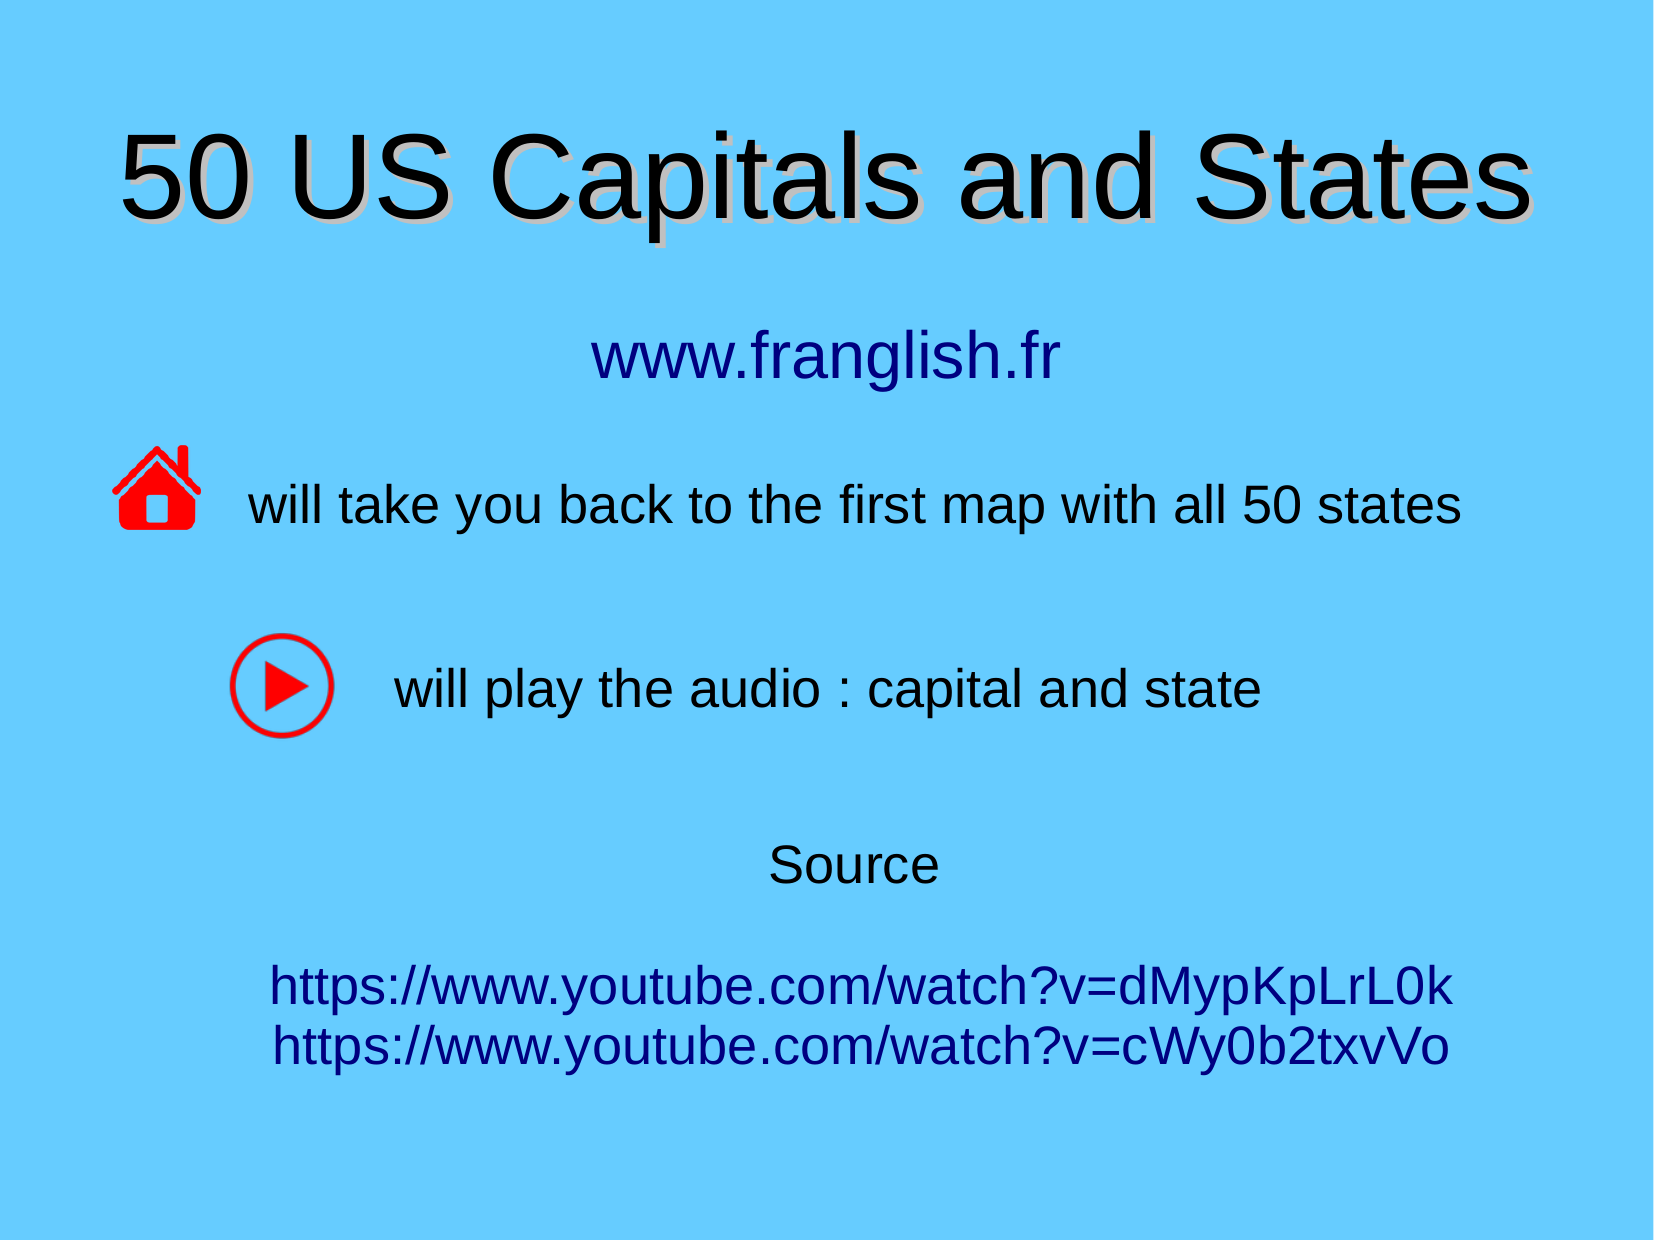

50 US Capitals and States
www.franglish.fr
# will take you back to the first map with all 50 states will play the audio : capital and state
Source
https://www.youtube.com/watch?v=dMypKpLrL0k
https://www.youtube.com/watch?v=cWy0b2txvVo